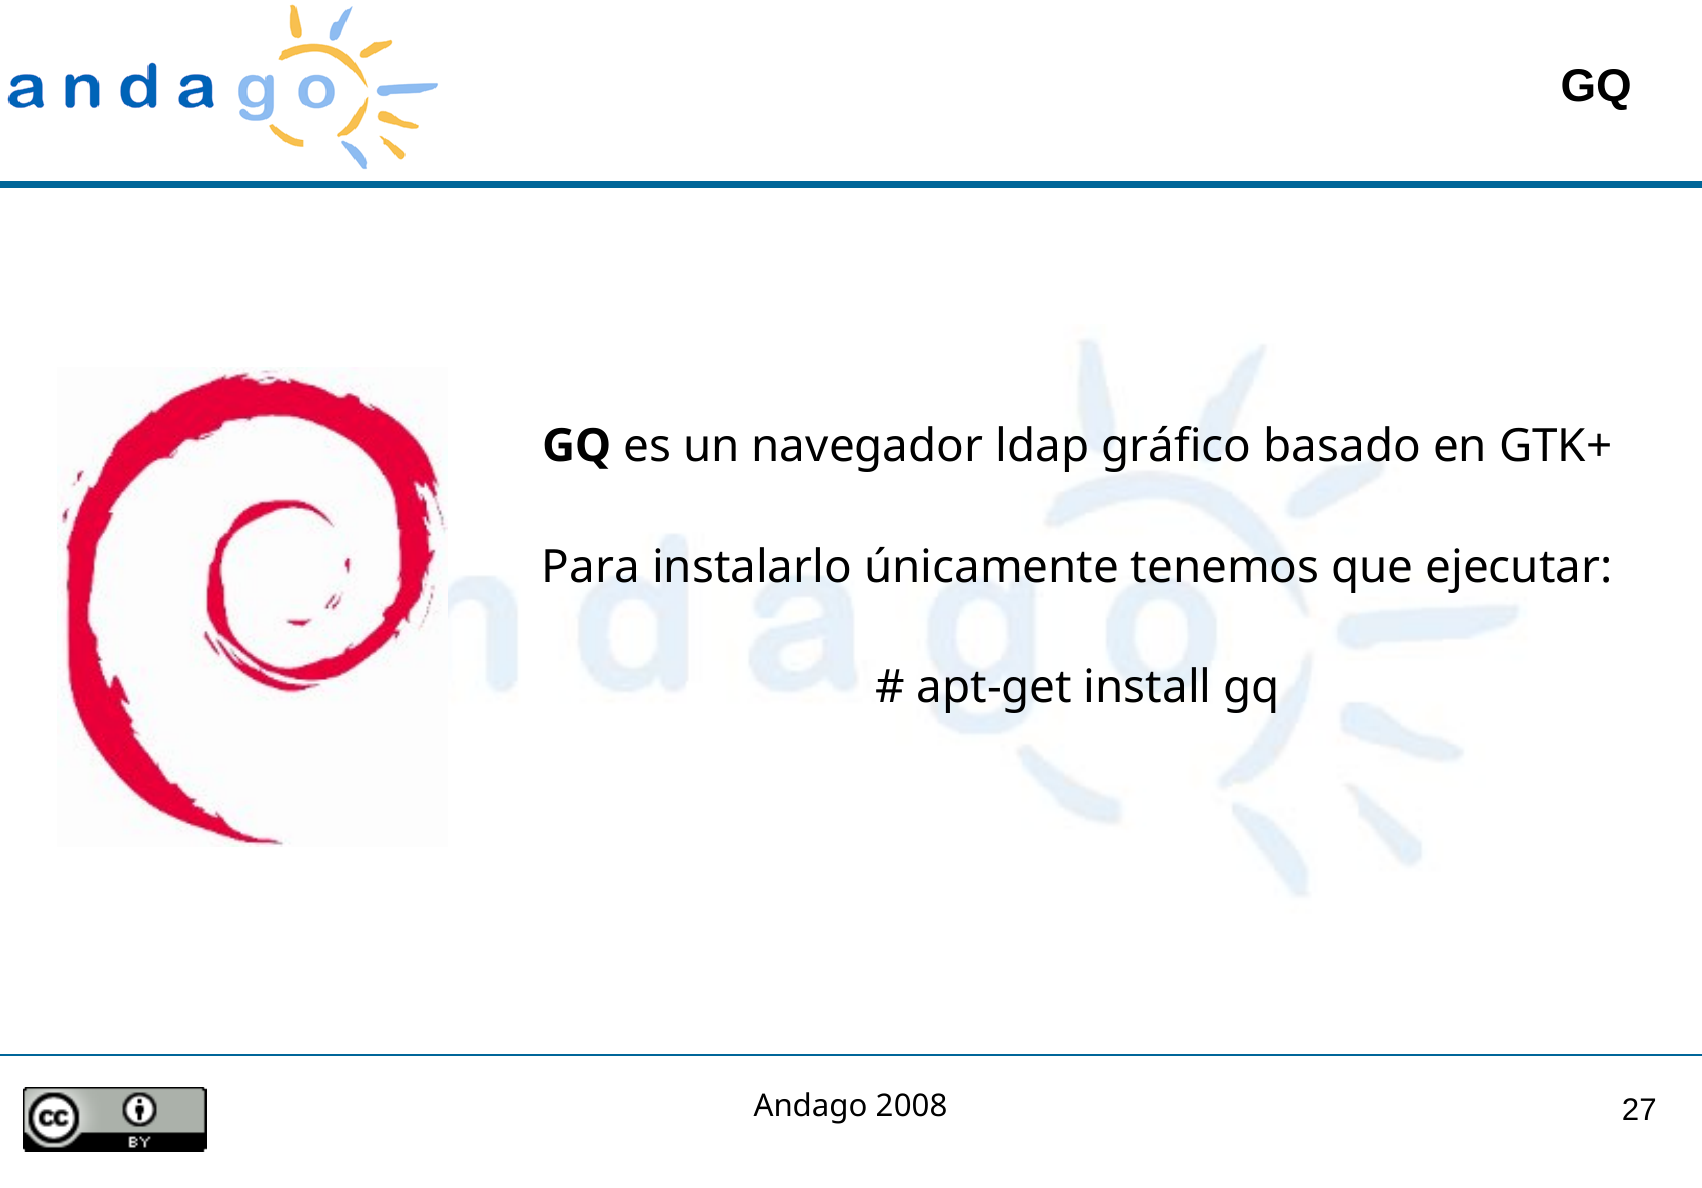

# GQ
GQ es un navegador ldap gráfico basado en GTK+
Para instalarlo únicamente tenemos que ejecutar:
# apt-get install gq